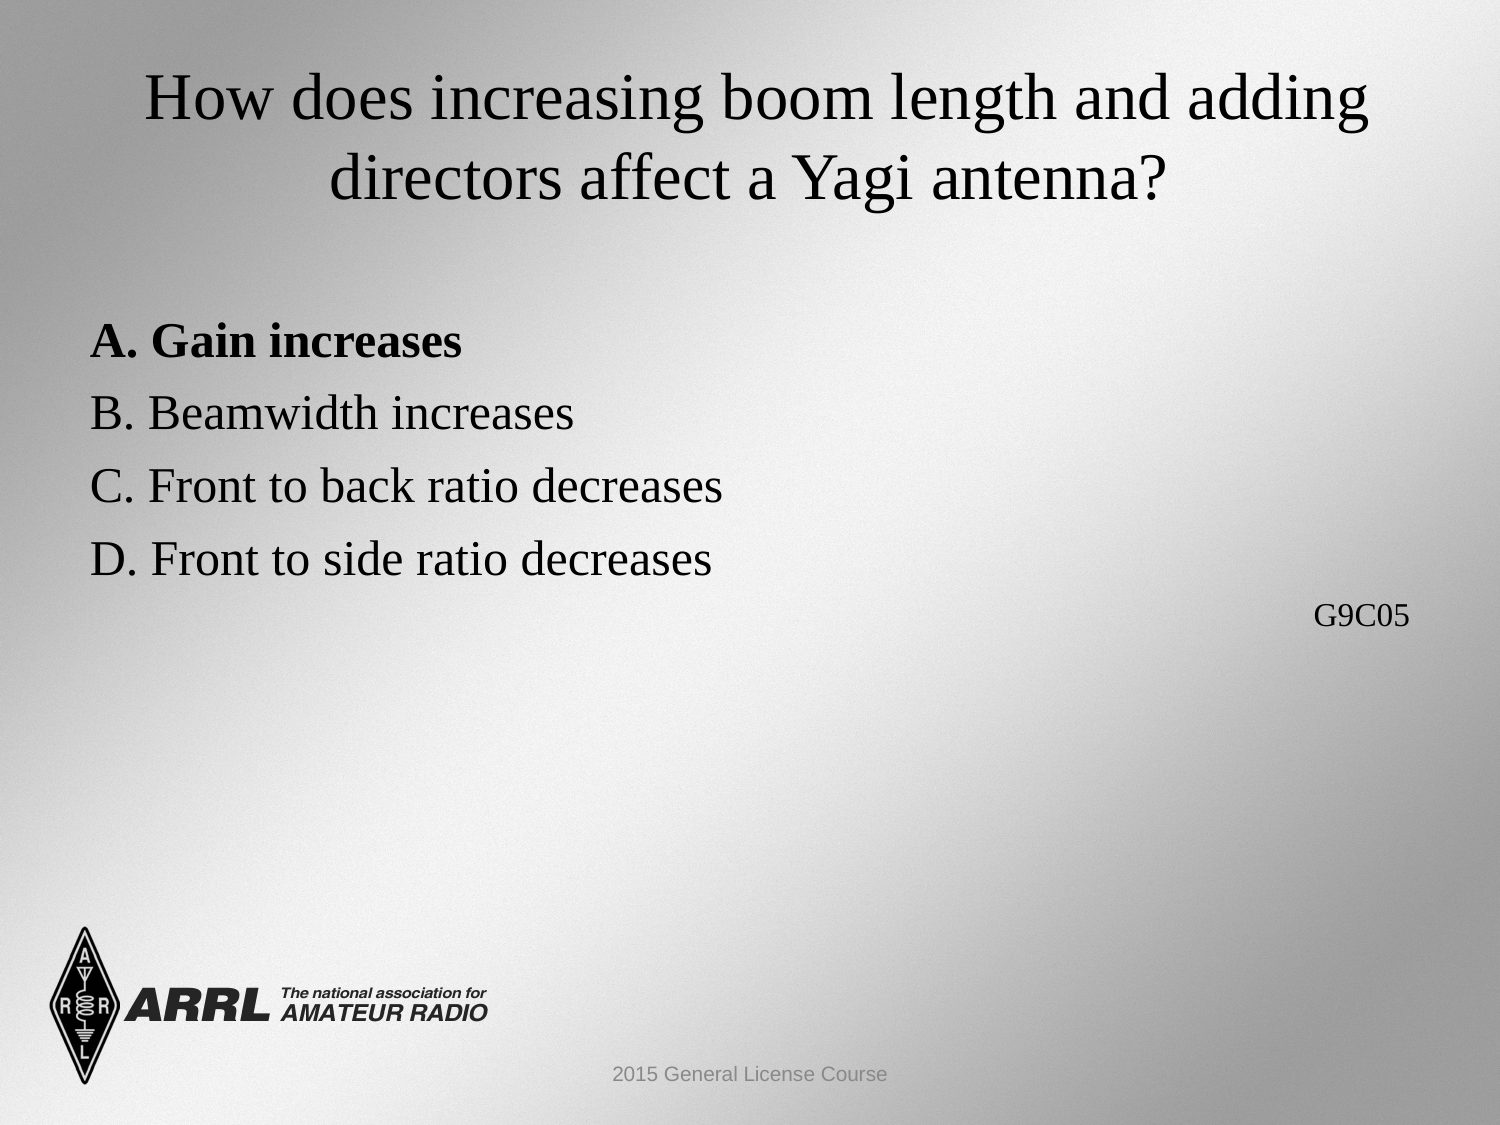

# How does increasing boom length and adding directors affect a Yagi antenna?
A. Gain increases
B. Beamwidth increases
C. Front to back ratio decreases
D. Front to side ratio decreases
 G9C05
2015 General License Course